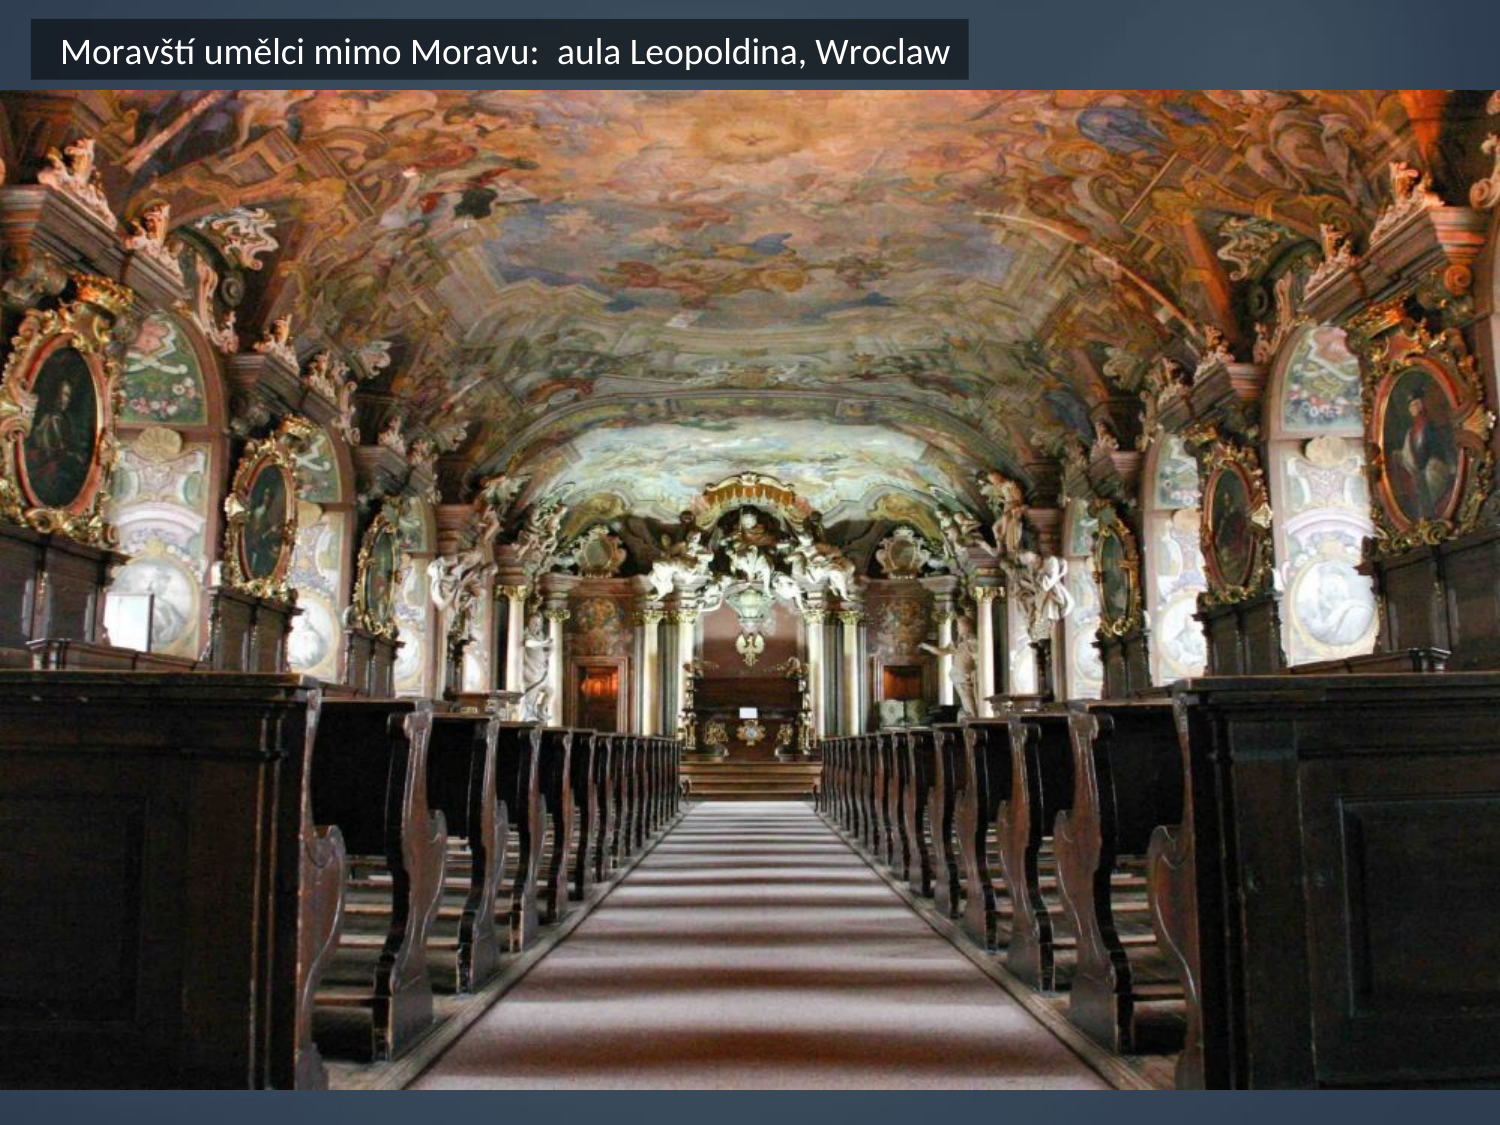

Moravští umělci mimo Moravu:  aula Leopoldina, Wroclaw